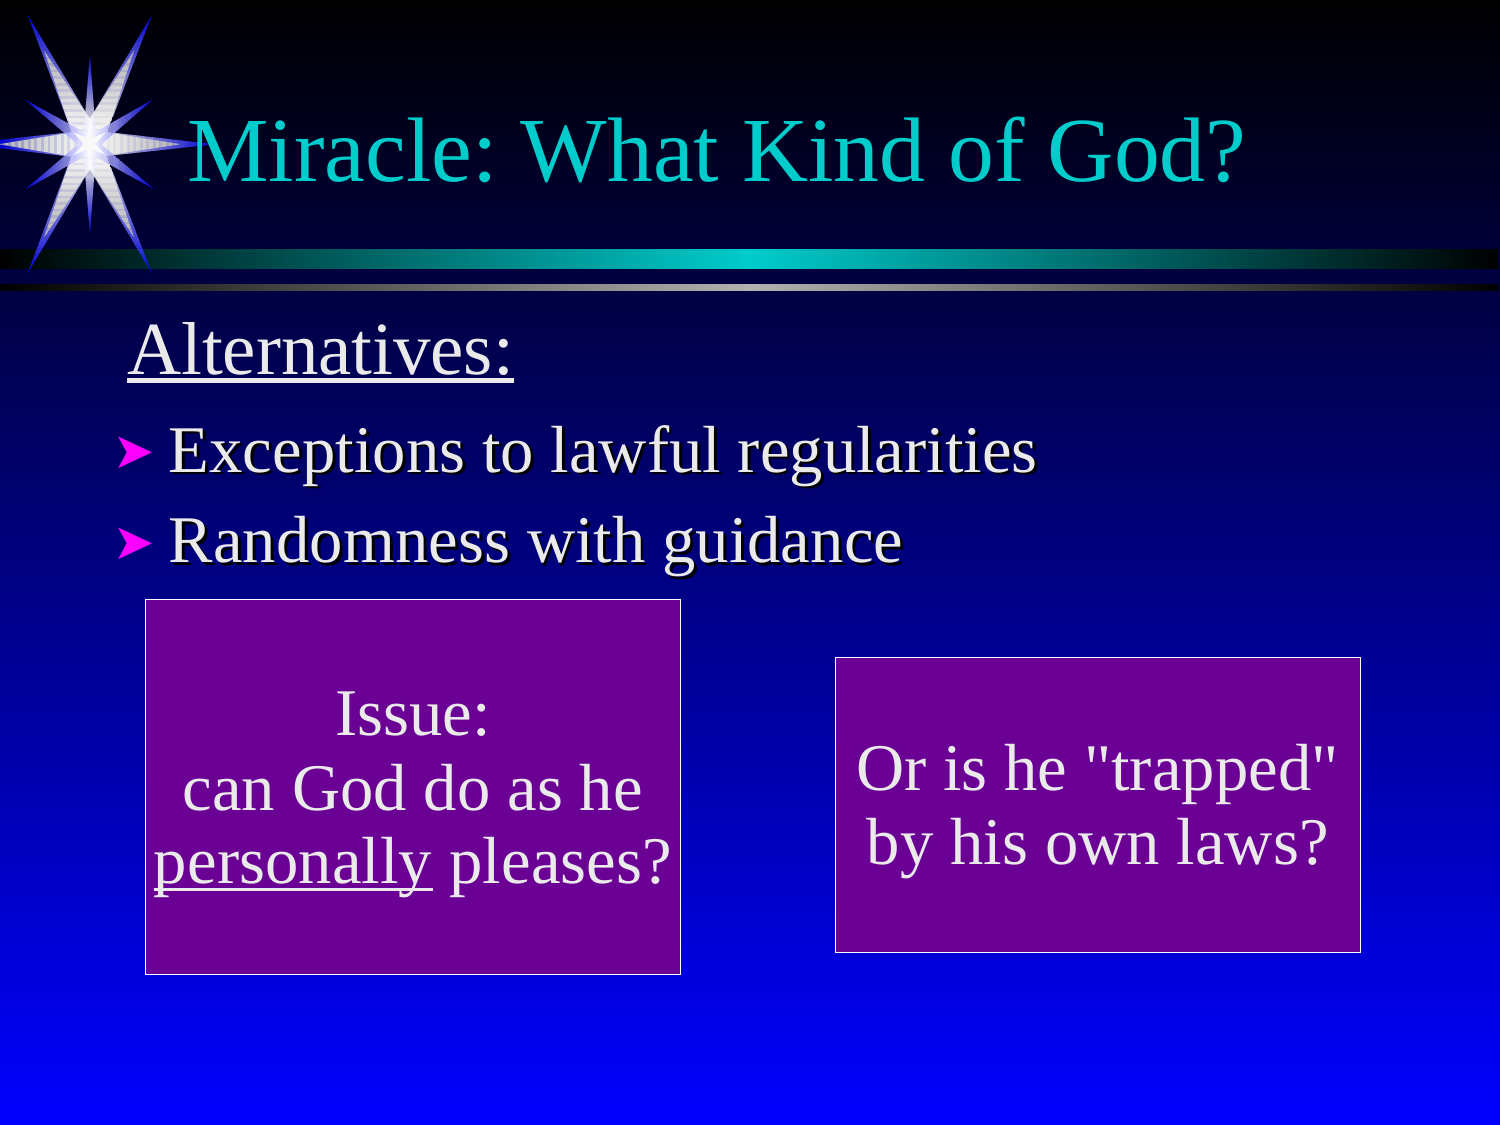

# Miracle: What Kind of God?
Alternatives:
Exceptions to lawful regularities
Randomness with guidance
Issue:
can God do as he
personally pleases?
Or is he "trapped"
by his own laws?